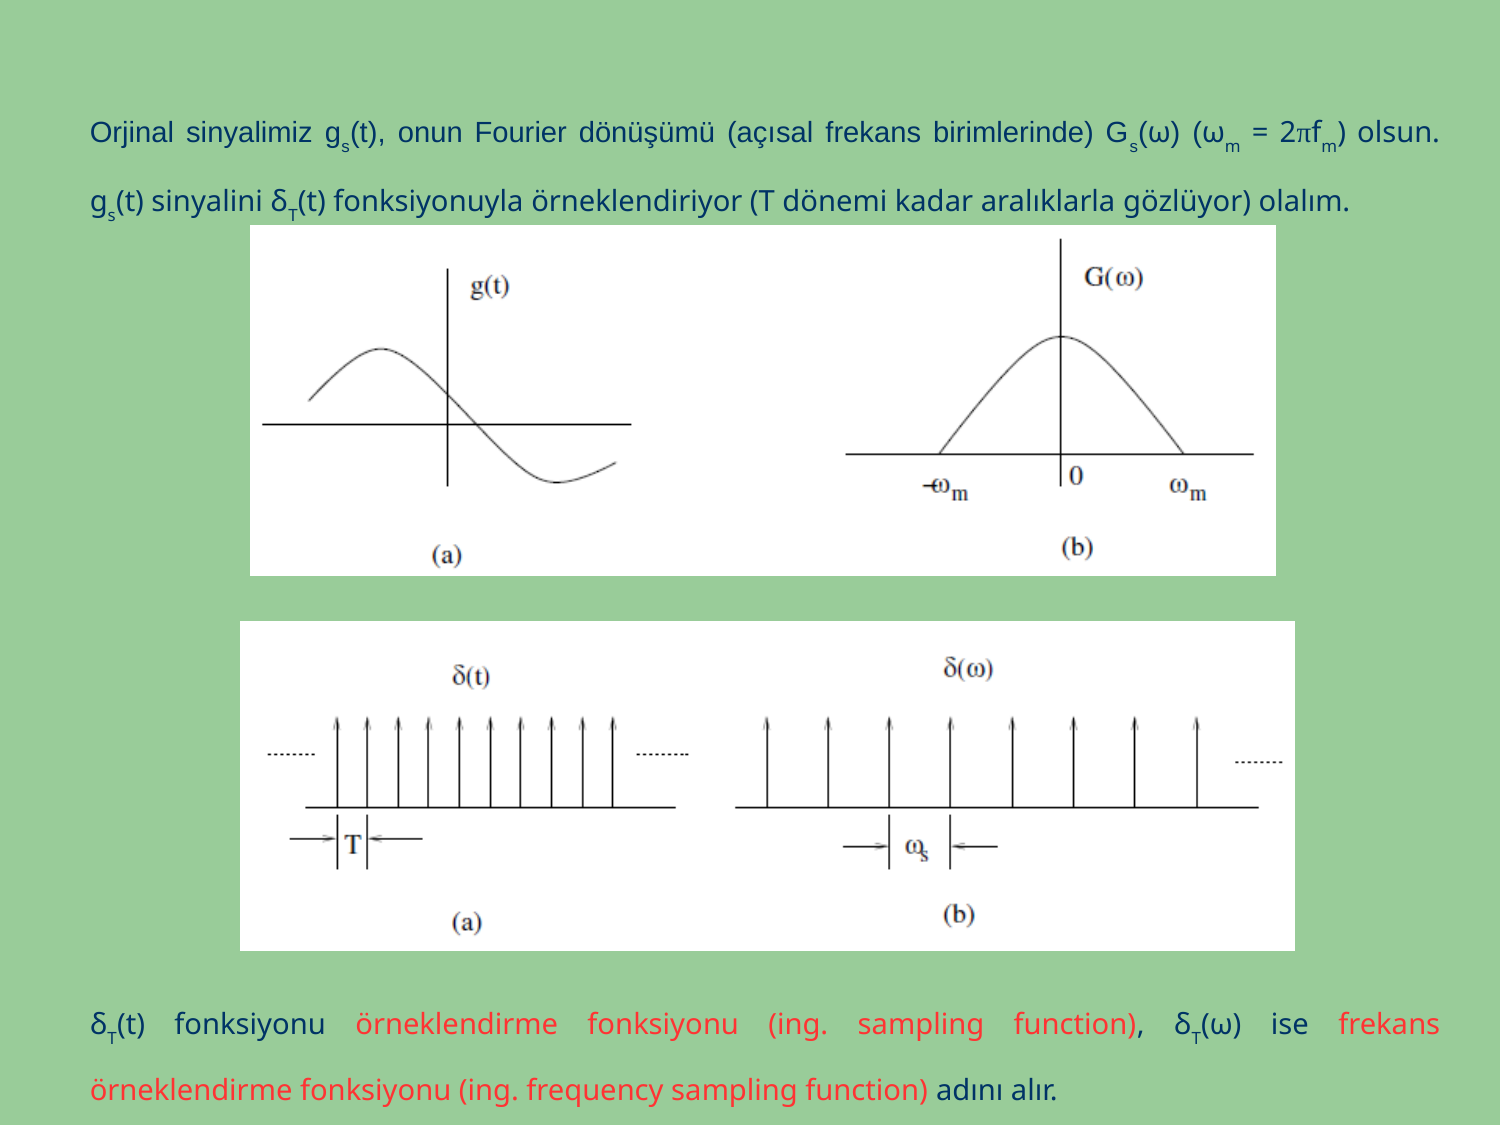

Orjinal sinyalimiz gs(t), onun Fourier dönüşümü (açısal frekans birimlerinde) Gs(ω) (ωm = 2πfm) olsun. gs(t) sinyalini δT(t) fonksiyonuyla örneklendiriyor (T dönemi kadar aralıklarla gözlüyor) olalım.
δT(t) fonksiyonu örneklendirme fonksiyonu (ing. sampling function), δT(ω) ise frekans örneklendirme fonksiyonu (ing. frequency sampling function) adını alır.